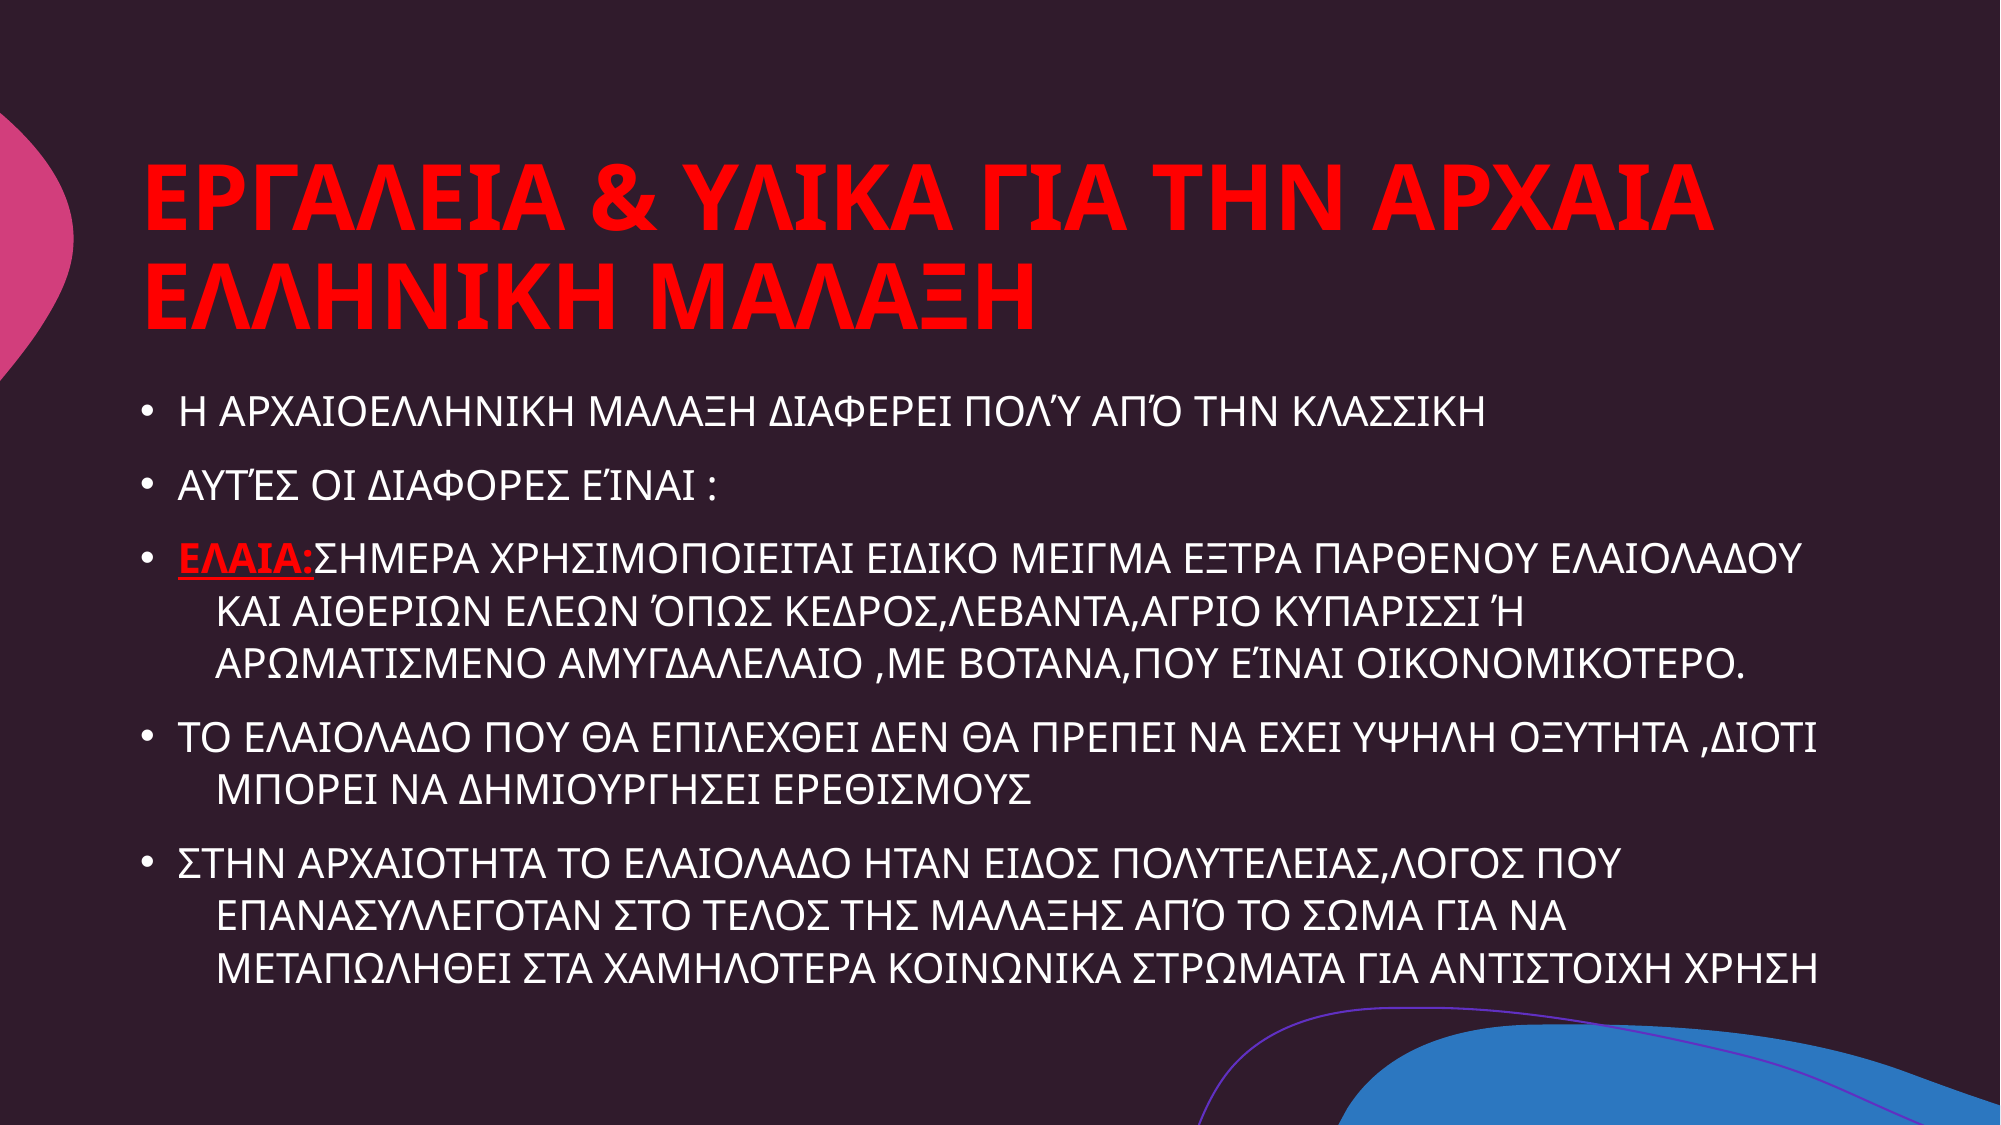

# ΕΡΓΑΛΕΙΑ & ΥΛΙΚΑ ΓΙΑ ΤΗΝ ΑΡΧΑΙΑ ΕΛΛΗΝΙΚΗ ΜΑΛΑΞΗ
Η ΑΡΧΑΙΟΕΛΛΗΝΙΚΗ ΜΑΛΑΞΗ ΔΙΑΦΕΡΕΙ ΠΟΛΎ ΑΠΌ ΤΗΝ ΚΛΑΣΣΙΚΗ
ΑΥΤΈΣ ΟΙ ΔΙΑΦΟΡΕΣ ΕΊΝΑΙ :
ΕΛΑΙΑ:ΣΗΜΕΡΑ ΧΡΗΣΙΜΟΠΟΙΕΙΤΑΙ ΕΙΔΙΚΟ ΜΕΙΓΜΑ ΕΞΤΡΑ ΠΑΡΘΕΝΟΥ ΕΛΑΙΟΛΑΔΟΥ ΚΑΙ ΑΙΘΕΡΙΩΝ ΕΛΕΩΝ ΌΠΩΣ ΚΕΔΡΟΣ,ΛΕΒΑΝΤΑ,ΑΓΡΙΟ ΚΥΠΑΡΙΣΣΙ Ή ΑΡΩΜΑΤΙΣΜΕΝΟ ΑΜΥΓΔΑΛΕΛΑΙΟ ,ΜΕ ΒΟΤΑΝΑ,ΠΟΥ ΕΊΝΑΙ ΟΙΚΟΝΟΜΙΚΟΤΕΡΟ.
ΤΟ ΕΛΑΙΟΛΑΔΟ ΠΟΥ ΘΑ ΕΠΙΛΕΧΘΕΙ ΔΕΝ ΘΑ ΠΡΕΠΕΙ ΝΑ ΕΧΕΙ ΥΨΗΛΗ ΟΞΥΤΗΤΑ ,ΔΙΟΤΙ ΜΠΟΡΕΙ ΝΑ ΔΗΜΙΟΥΡΓΗΣΕΙ ΕΡΕΘΙΣΜΟΥΣ
ΣΤΗΝ ΑΡΧΑΙΟΤΗΤΑ ΤΟ ΕΛΑΙΟΛΑΔΟ ΗΤΑΝ ΕΙΔΟΣ ΠΟΛΥΤΕΛΕΙΑΣ,ΛΟΓΟΣ ΠΟΥ ΕΠΑΝΑΣΥΛΛΕΓΟΤΑΝ ΣΤΟ ΤΕΛΟΣ ΤΗΣ ΜΑΛΑΞΗΣ ΑΠΌ ΤΟ ΣΩΜΑ ΓΙΑ ΝΑ ΜΕΤΑΠΩΛΗΘΕΙ ΣΤΑ ΧΑΜΗΛΟΤΕΡΑ ΚΟΙΝΩΝΙΚΑ ΣΤΡΩΜΑΤΑ ΓΙΑ ΑΝΤΙΣΤΟΙΧΗ ΧΡΗΣΗ